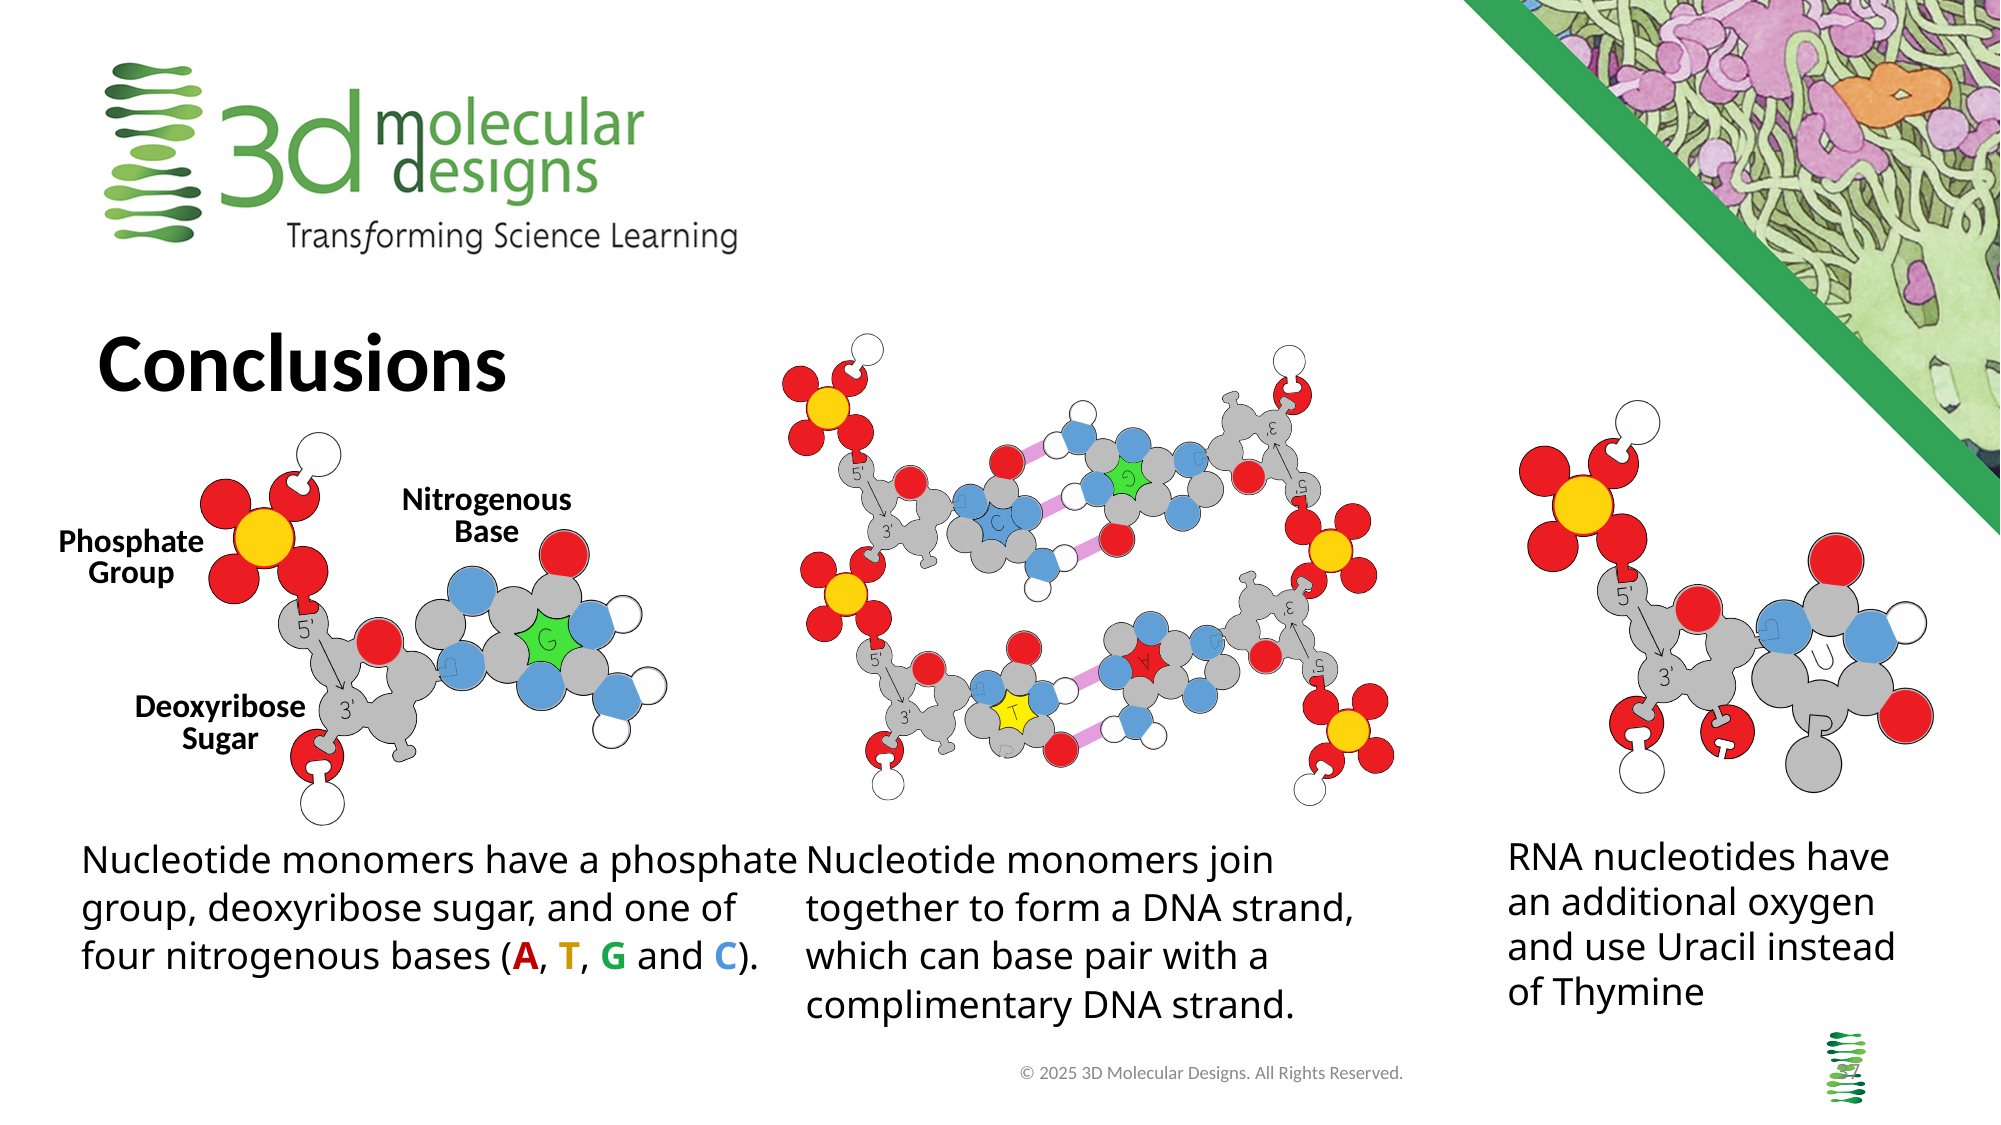

Conclusions
Nitrogenous
Base
Phosphate
Group
Deoxyribose
Sugar
Nucleotide monomers have a phosphate group, deoxyribose sugar, and one of four nitrogenous bases (A, T, G and C).
Nucleotide monomers join together to form a DNA strand, which can base pair with a complimentary DNA strand.
RNA nucleotides have an additional oxygen and use Uracil instead of Thymine